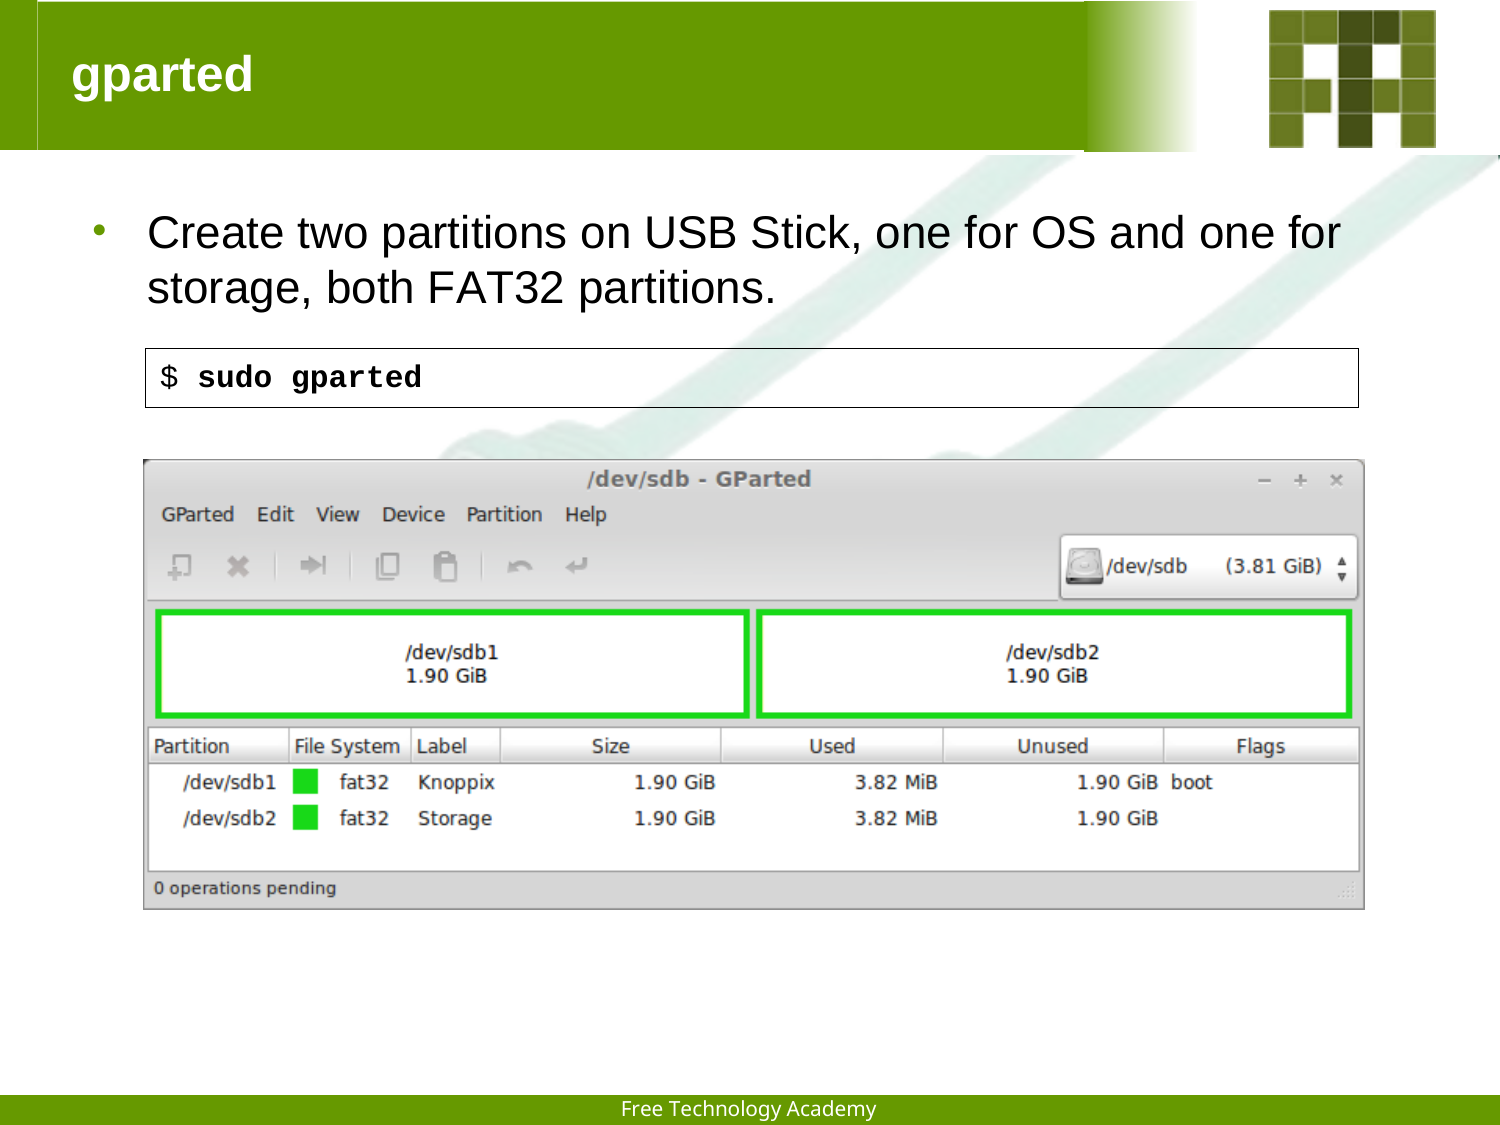

# gparted
Create two partitions on USB Stick, one for OS and one for storage, both FAT32 partitions.
$ sudo gparted